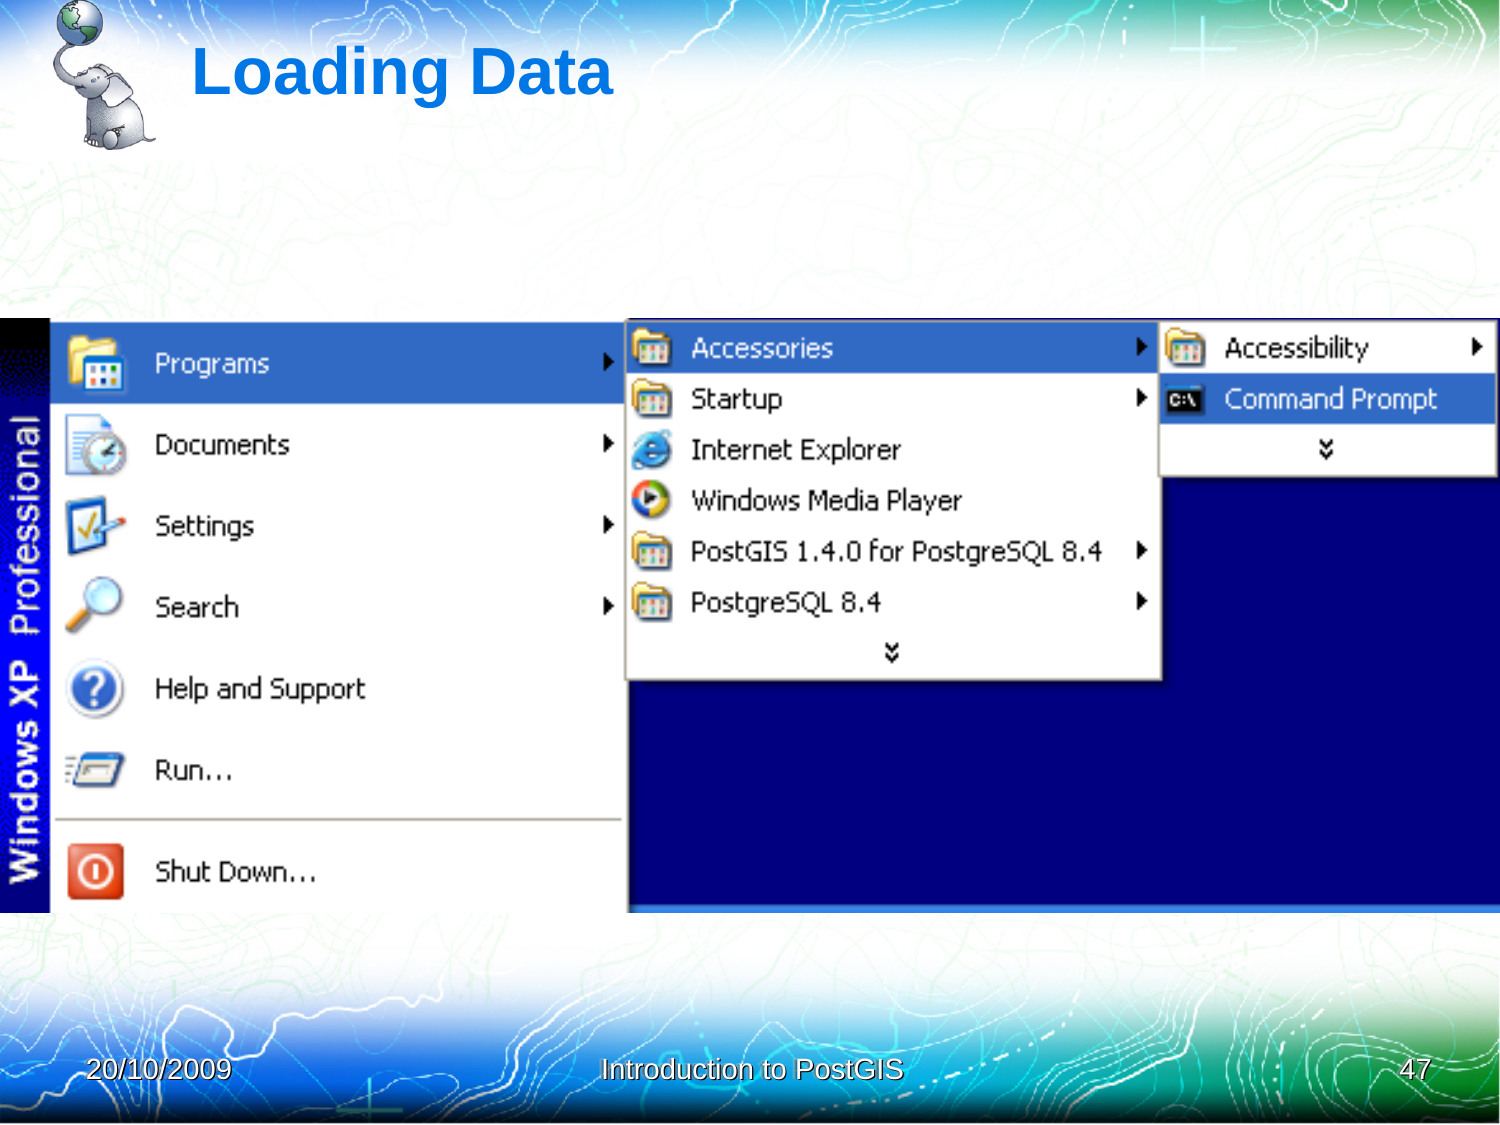

# Loading Data
20/10/2009
Introduction to PostGIS
47